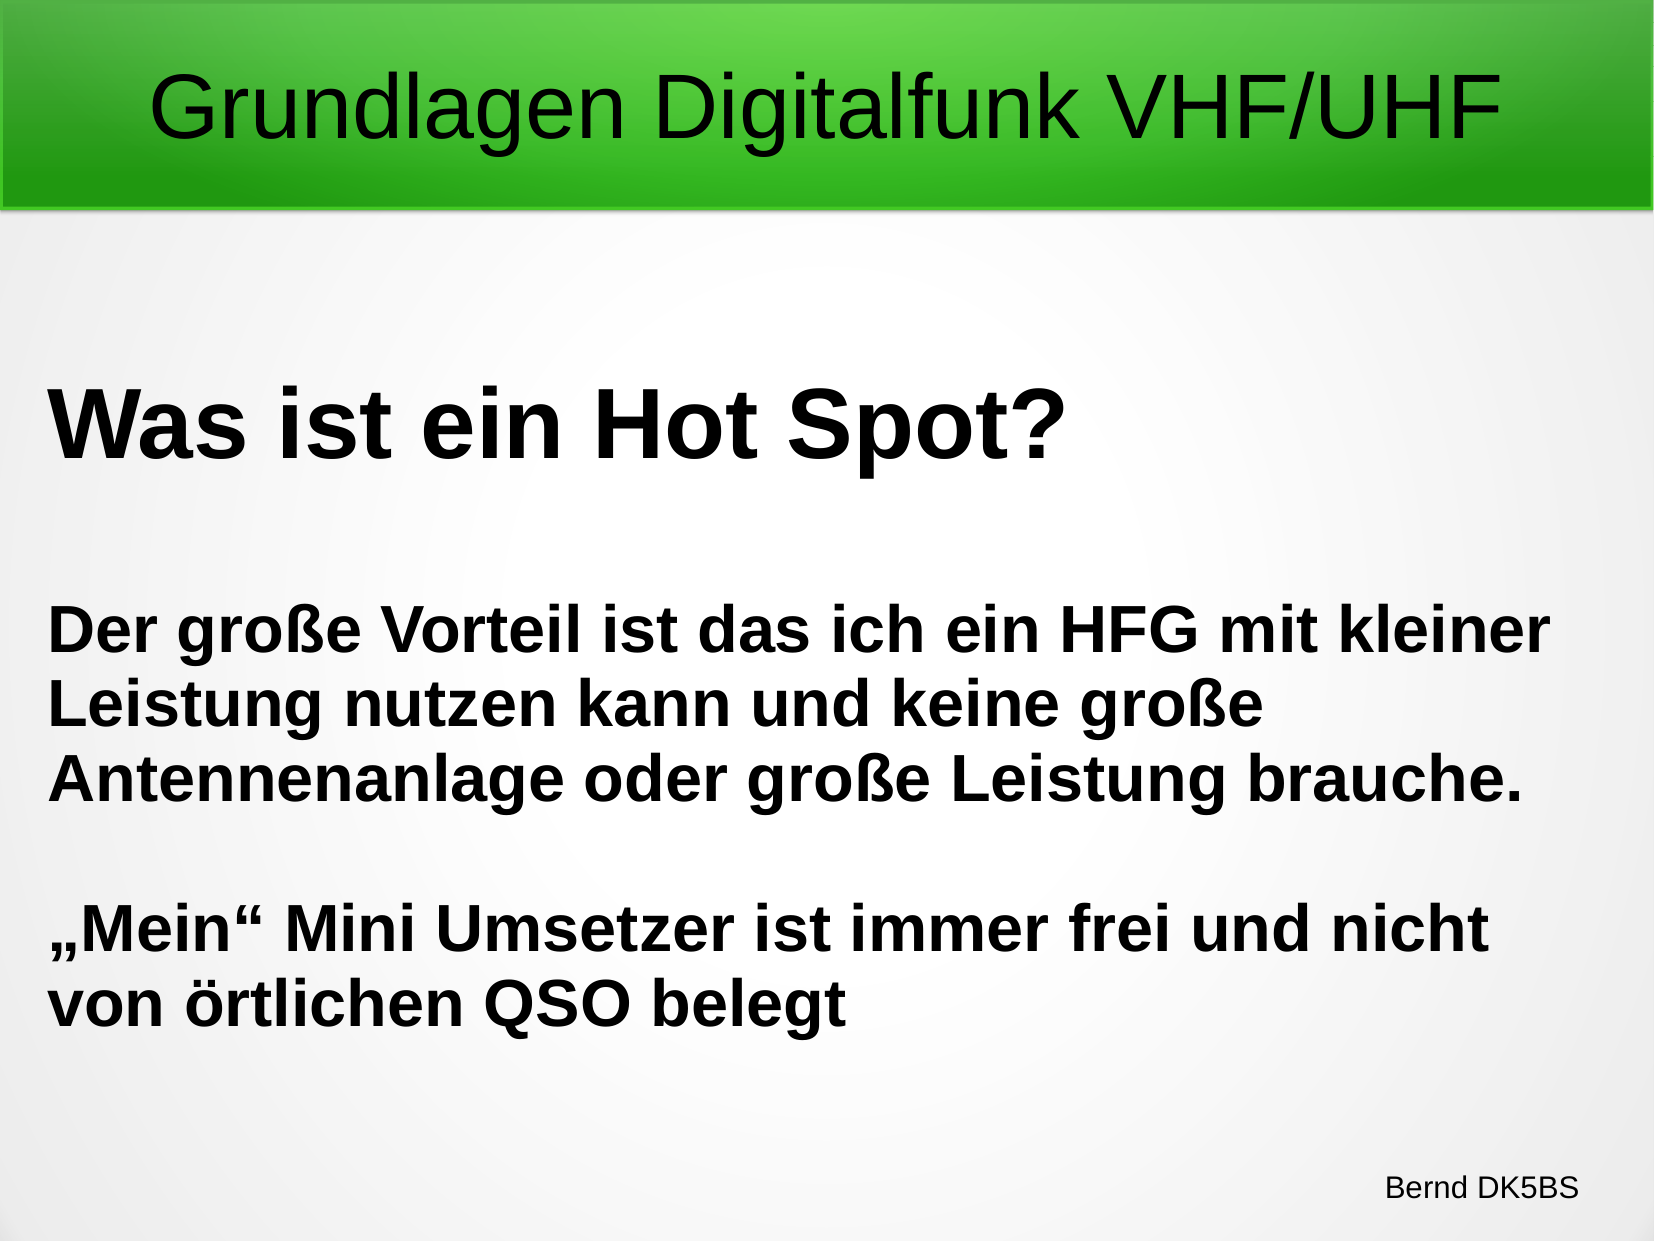

# Grundlagen Digitalfunk VHF/UHF
Was ist ein Hot Spot?
Der große Vorteil ist das ich ein HFG mit kleiner Leistung nutzen kann und keine große Antennenanlage oder große Leistung brauche.
„Mein“ Mini Umsetzer ist immer frei und nicht von örtlichen QSO belegt
Bernd DK5BS